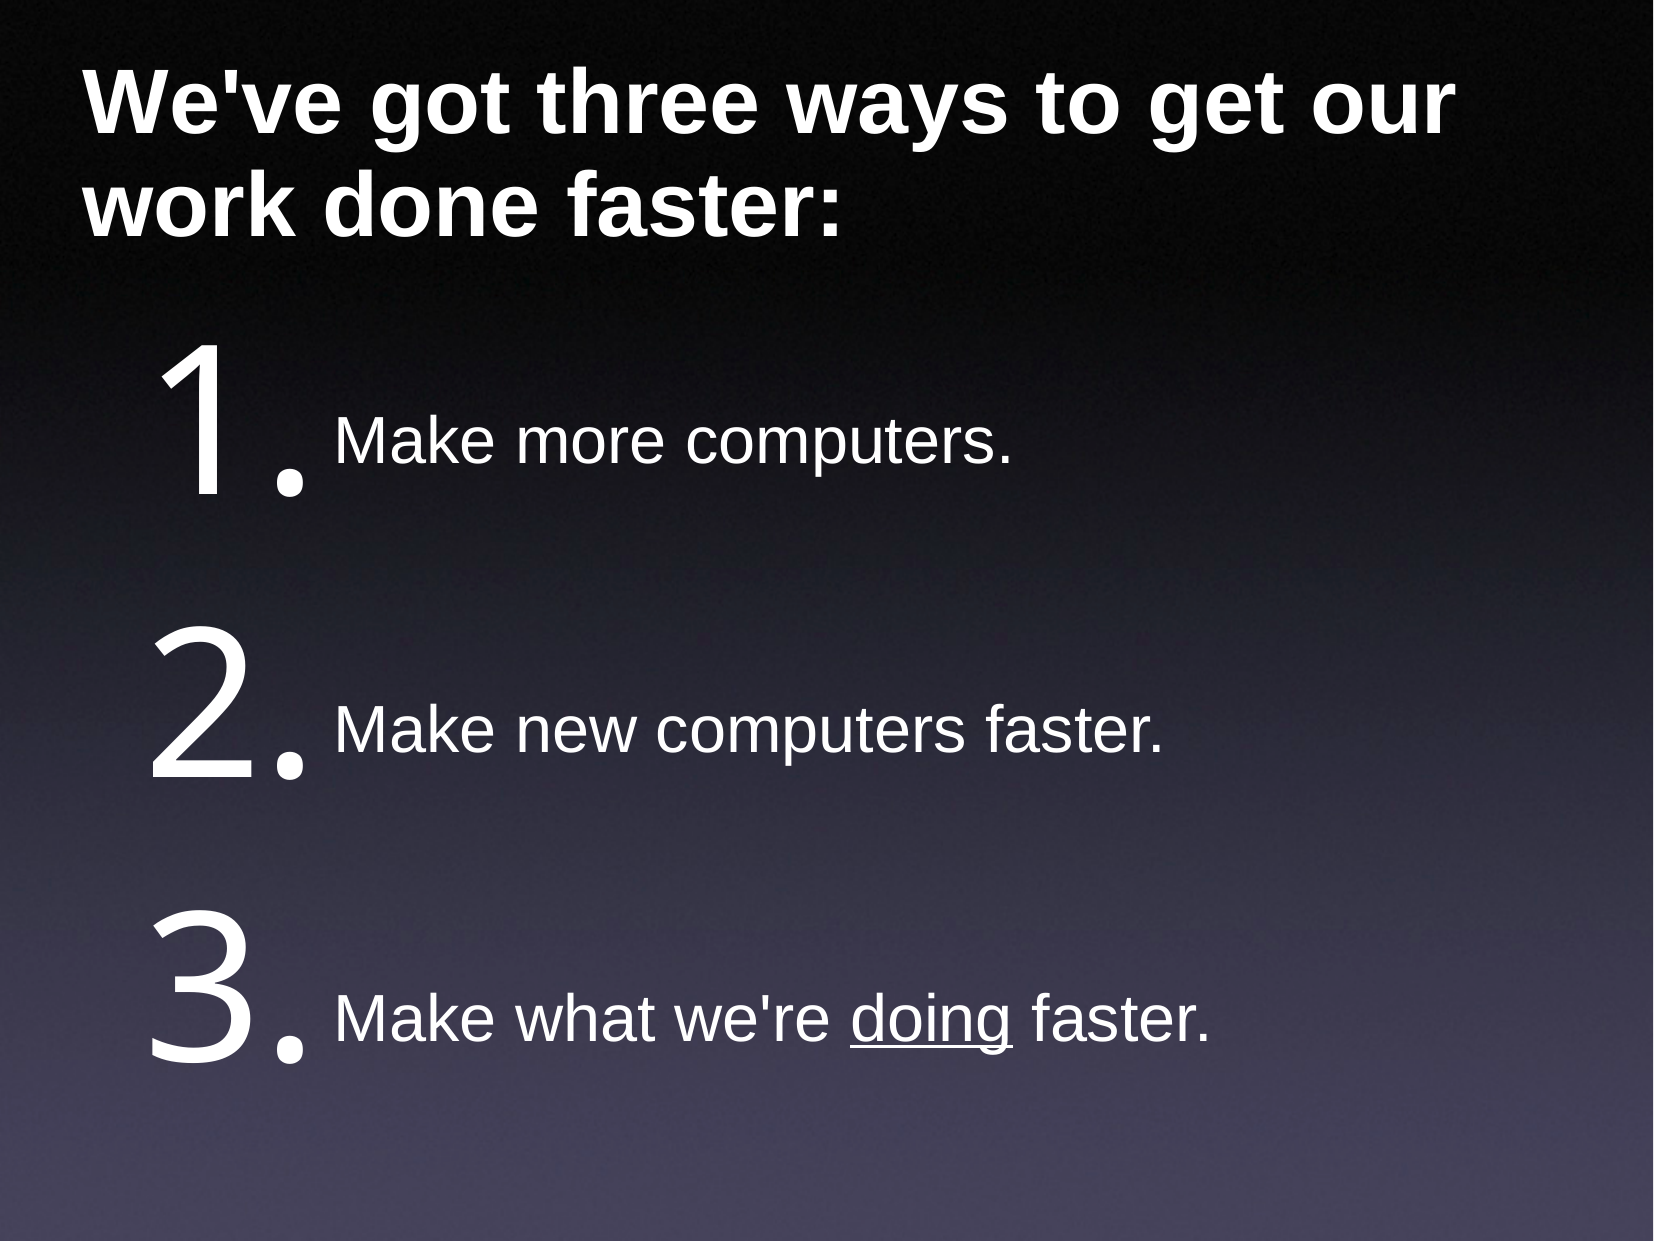

# We've got three ways to get our work done faster:
1.
2.
3.
Make more computers.
Make new computers faster.
Make what we're doing faster.